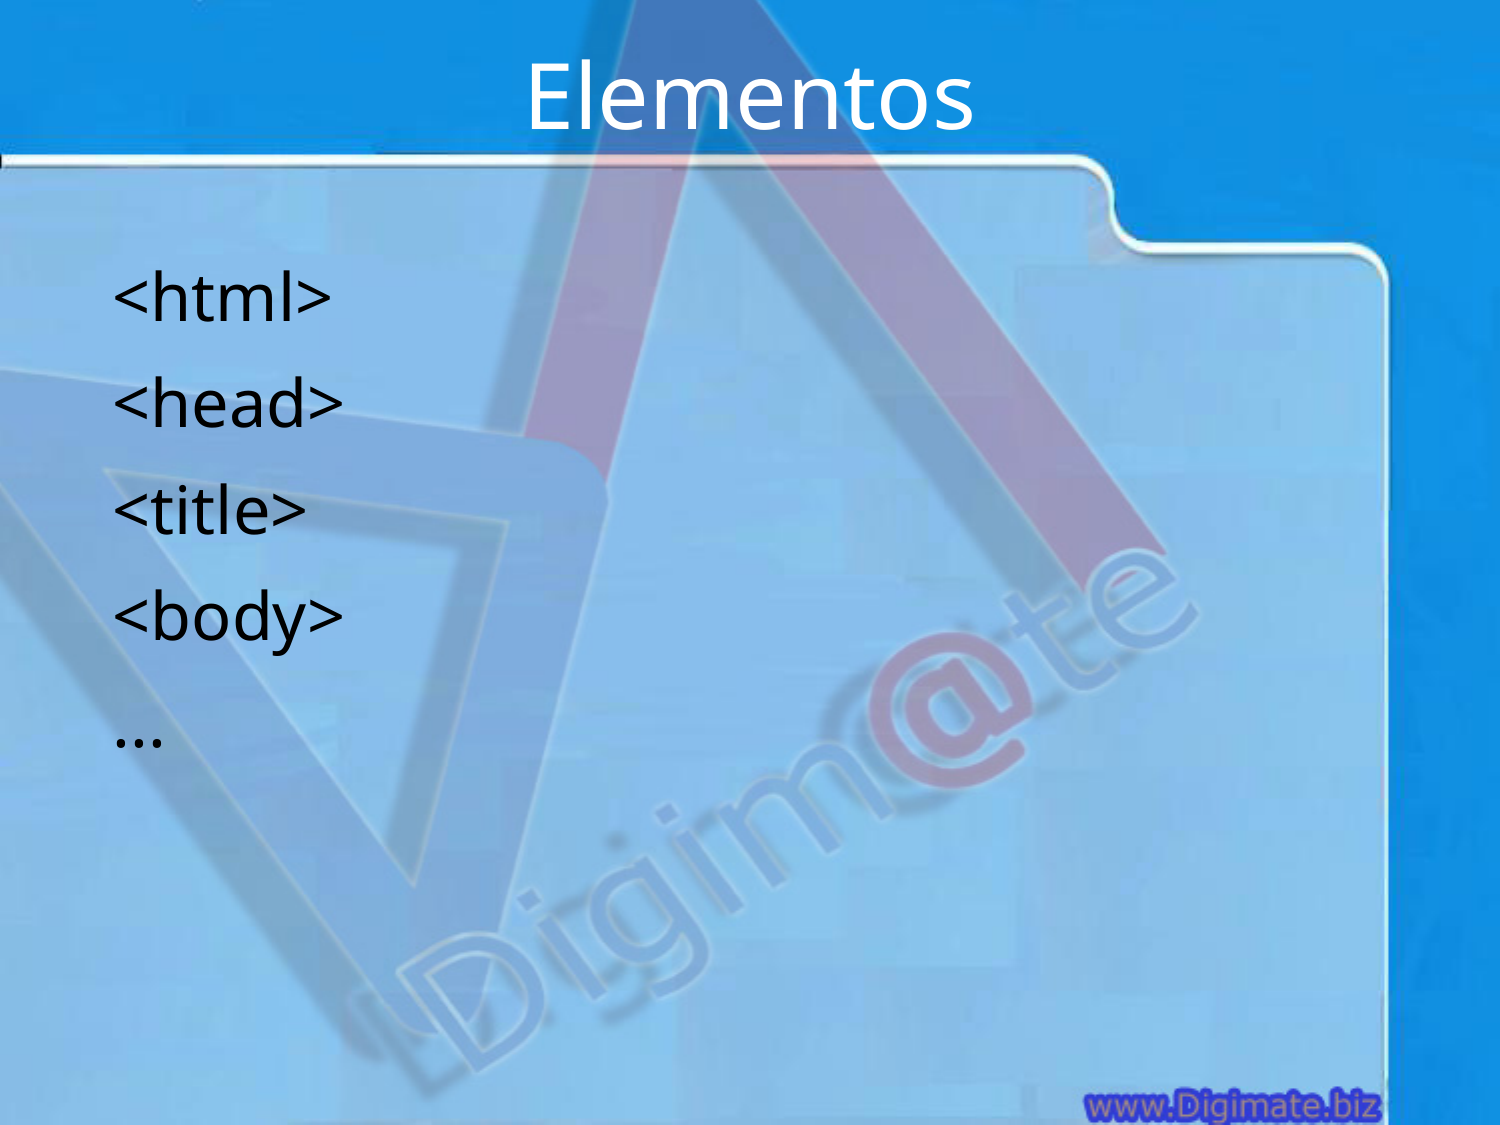

# Elementos
<html>
<head>
<title>
<body>
...